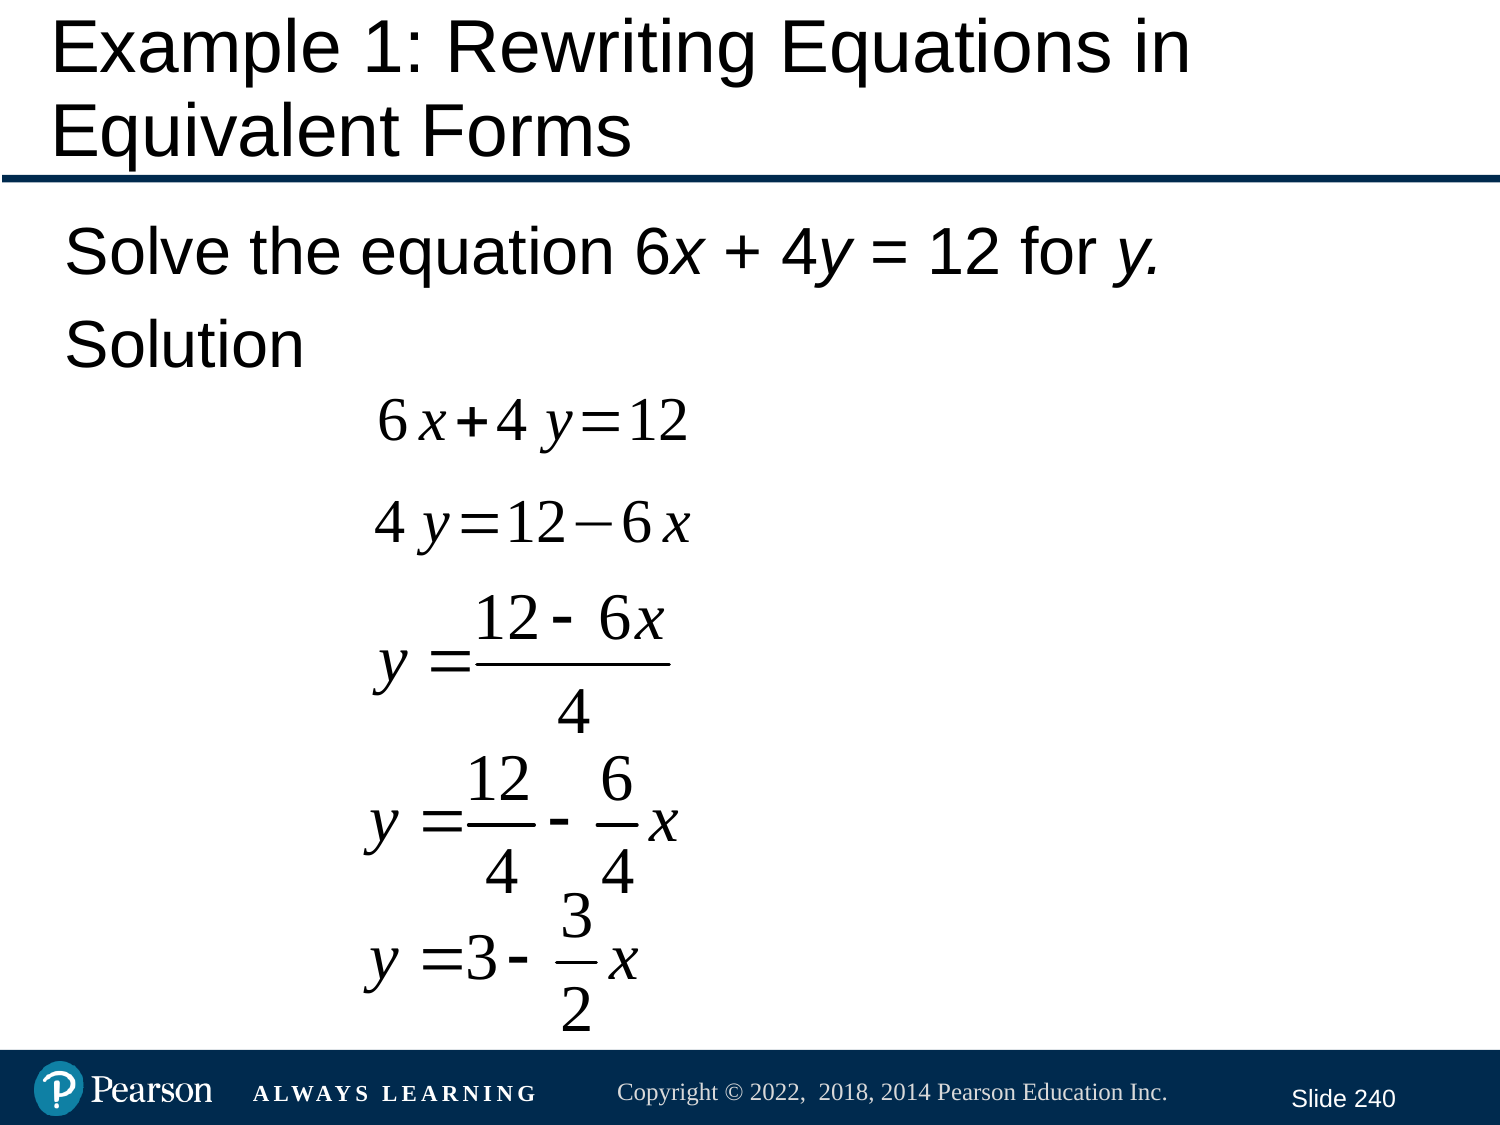

# Example 1: Rewriting Equations in Equivalent Forms
Solve the equation 6x + 4y = 12 for y.
Solution